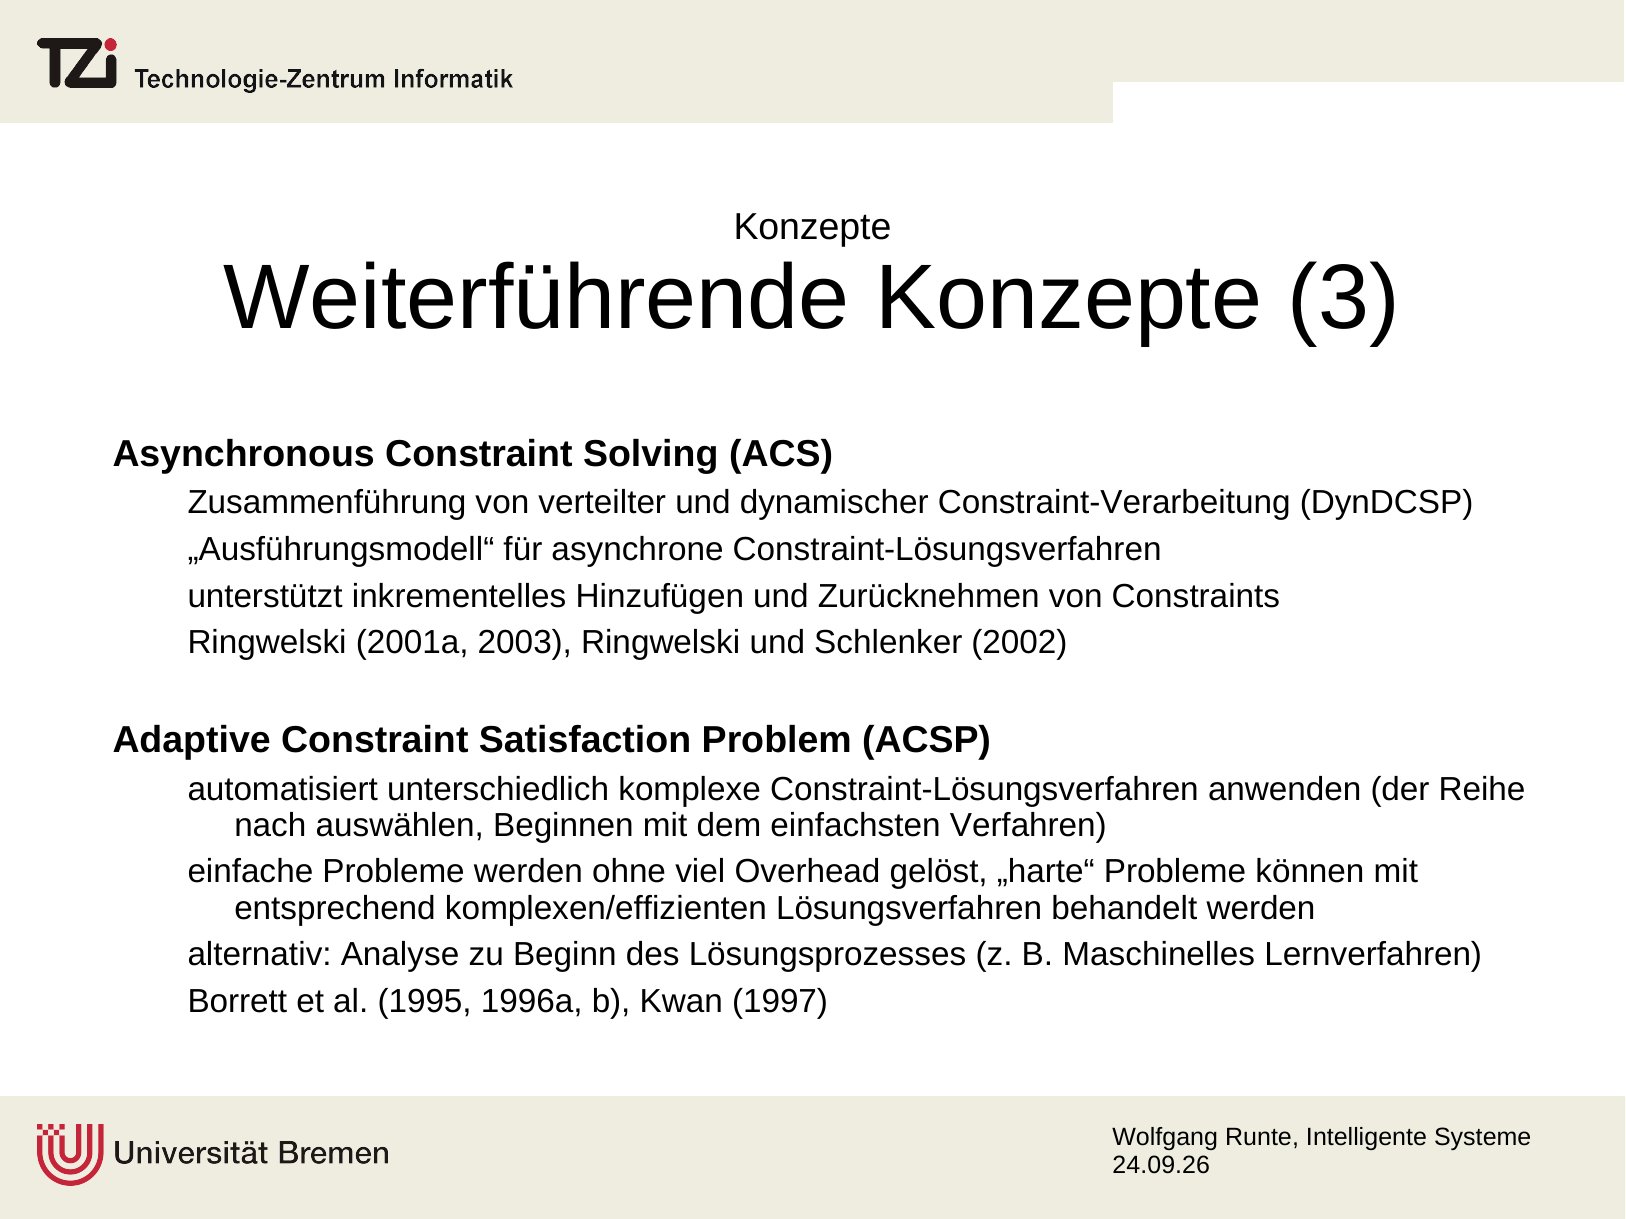

# Konzepte Weiterführende Konzepte (3)
Asynchronous Constraint Solving (ACS)
Zusammenführung von verteilter und dynamischer Constraint-Verarbeitung (DynDCSP)
„Ausführungsmodell“ für asynchrone Constraint-Lösungsverfahren
unterstützt inkrementelles Hinzufügen und Zurücknehmen von Constraints
Ringwelski (2001a, 2003), Ringwelski und Schlenker (2002)
Adaptive Constraint Satisfaction Problem (ACSP)
automatisiert unterschiedlich komplexe Constraint-Lösungsverfahren anwenden (der Reihe nach auswählen, Beginnen mit dem einfachsten Verfahren)
einfache Probleme werden ohne viel Overhead gelöst, „harte“ Probleme können mit entsprechend komplexen/effizienten Lösungsverfahren behandelt werden
alternativ: Analyse zu Beginn des Lösungsprozesses (z. B. Maschinelles Lernverfahren)
Borrett et al. (1995, 1996a, b), Kwan (1997)